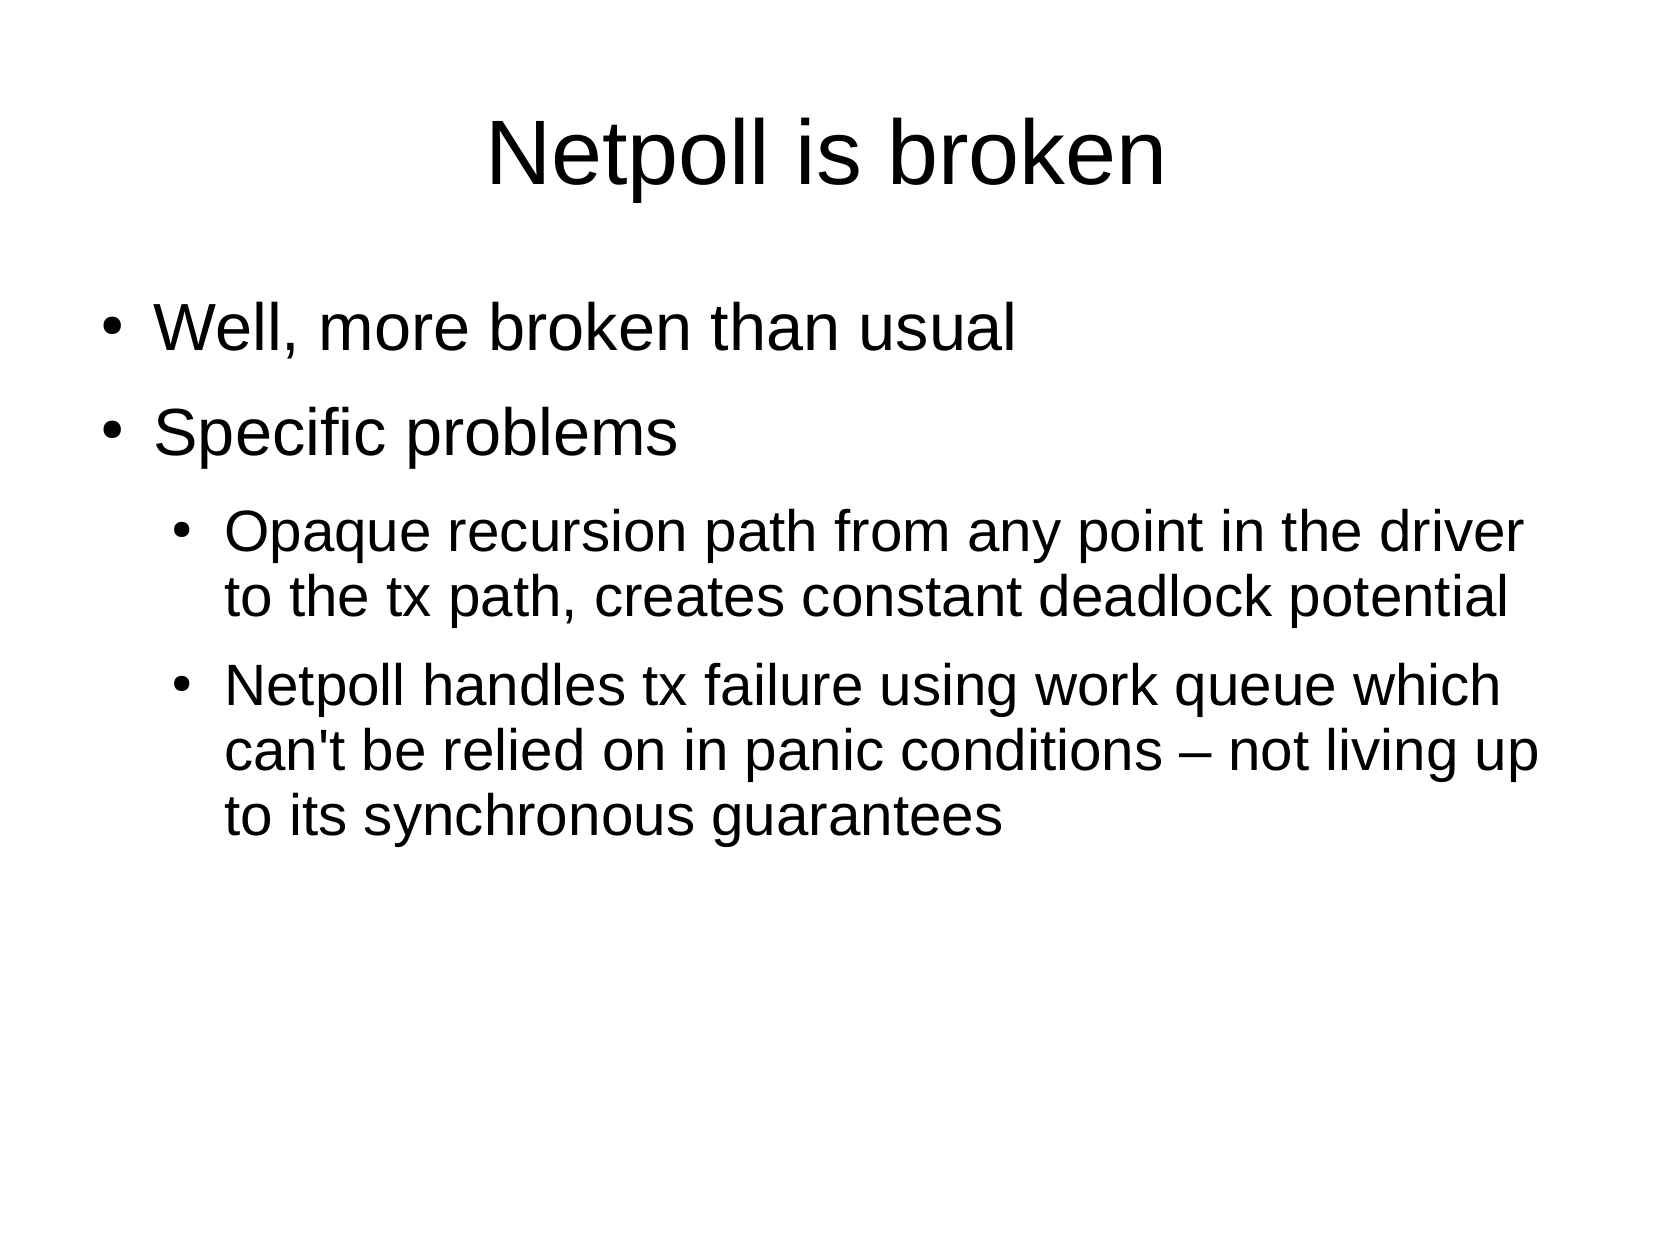

# Netpoll is broken
Well, more broken than usual
Specific problems
Opaque recursion path from any point in the driver to the tx path, creates constant deadlock potential
Netpoll handles tx failure using work queue which can't be relied on in panic conditions – not living up to its synchronous guarantees